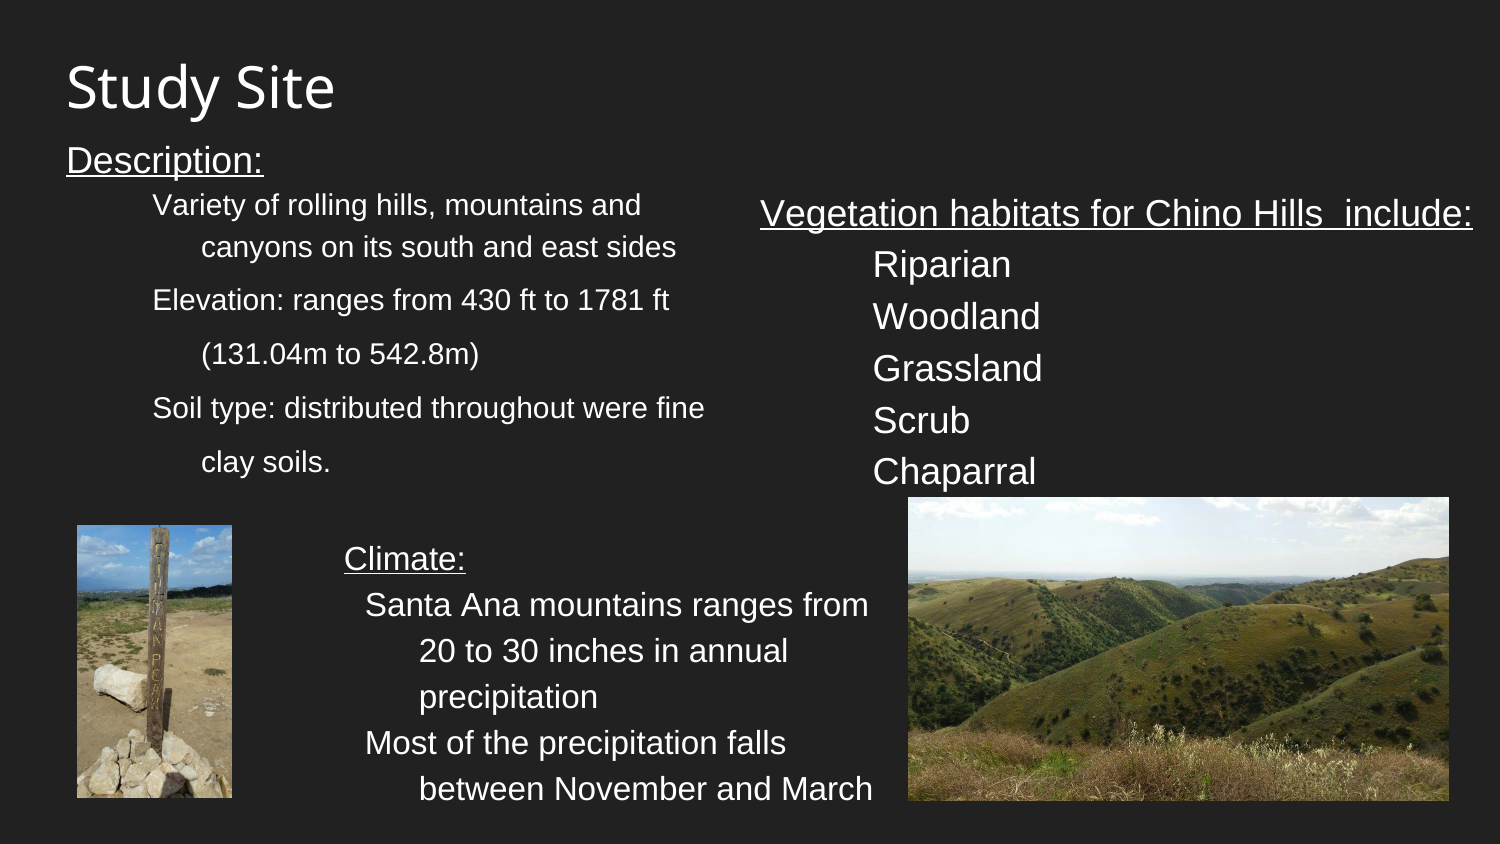

# Study Site
Description:
Variety of rolling hills, mountains and canyons on its south and east sides
Elevation: ranges from 430 ft to 1781 ft (131.04m to 542.8m)
Soil type: distributed throughout were fine clay soils.
Vegetation habitats for Chino Hills include:
Riparian
Woodland
Grassland
Scrub
Chaparral
Climate:
Santa Ana mountains ranges from 20 to 30 inches in annual precipitation
Most of the precipitation falls between November and March